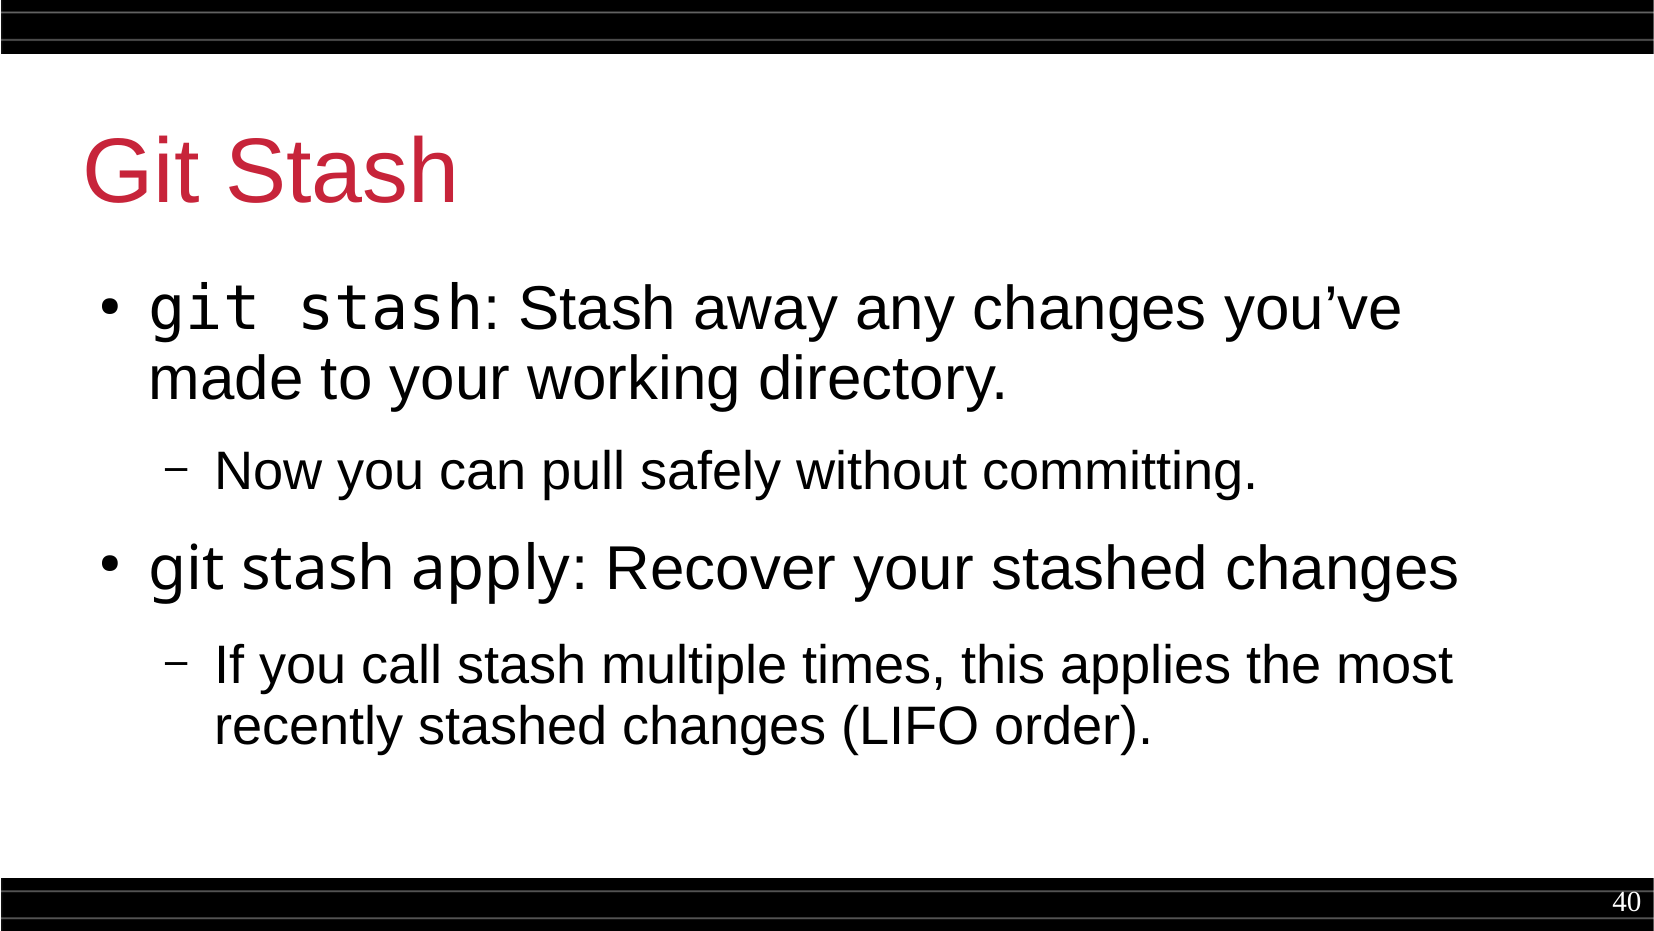

# Git Stash
git stash: Stash away any changes you’ve made to your working directory.
Now you can pull safely without committing.
git stash apply: Recover your stashed changes
If you call stash multiple times, this applies the most recently stashed changes (LIFO order).